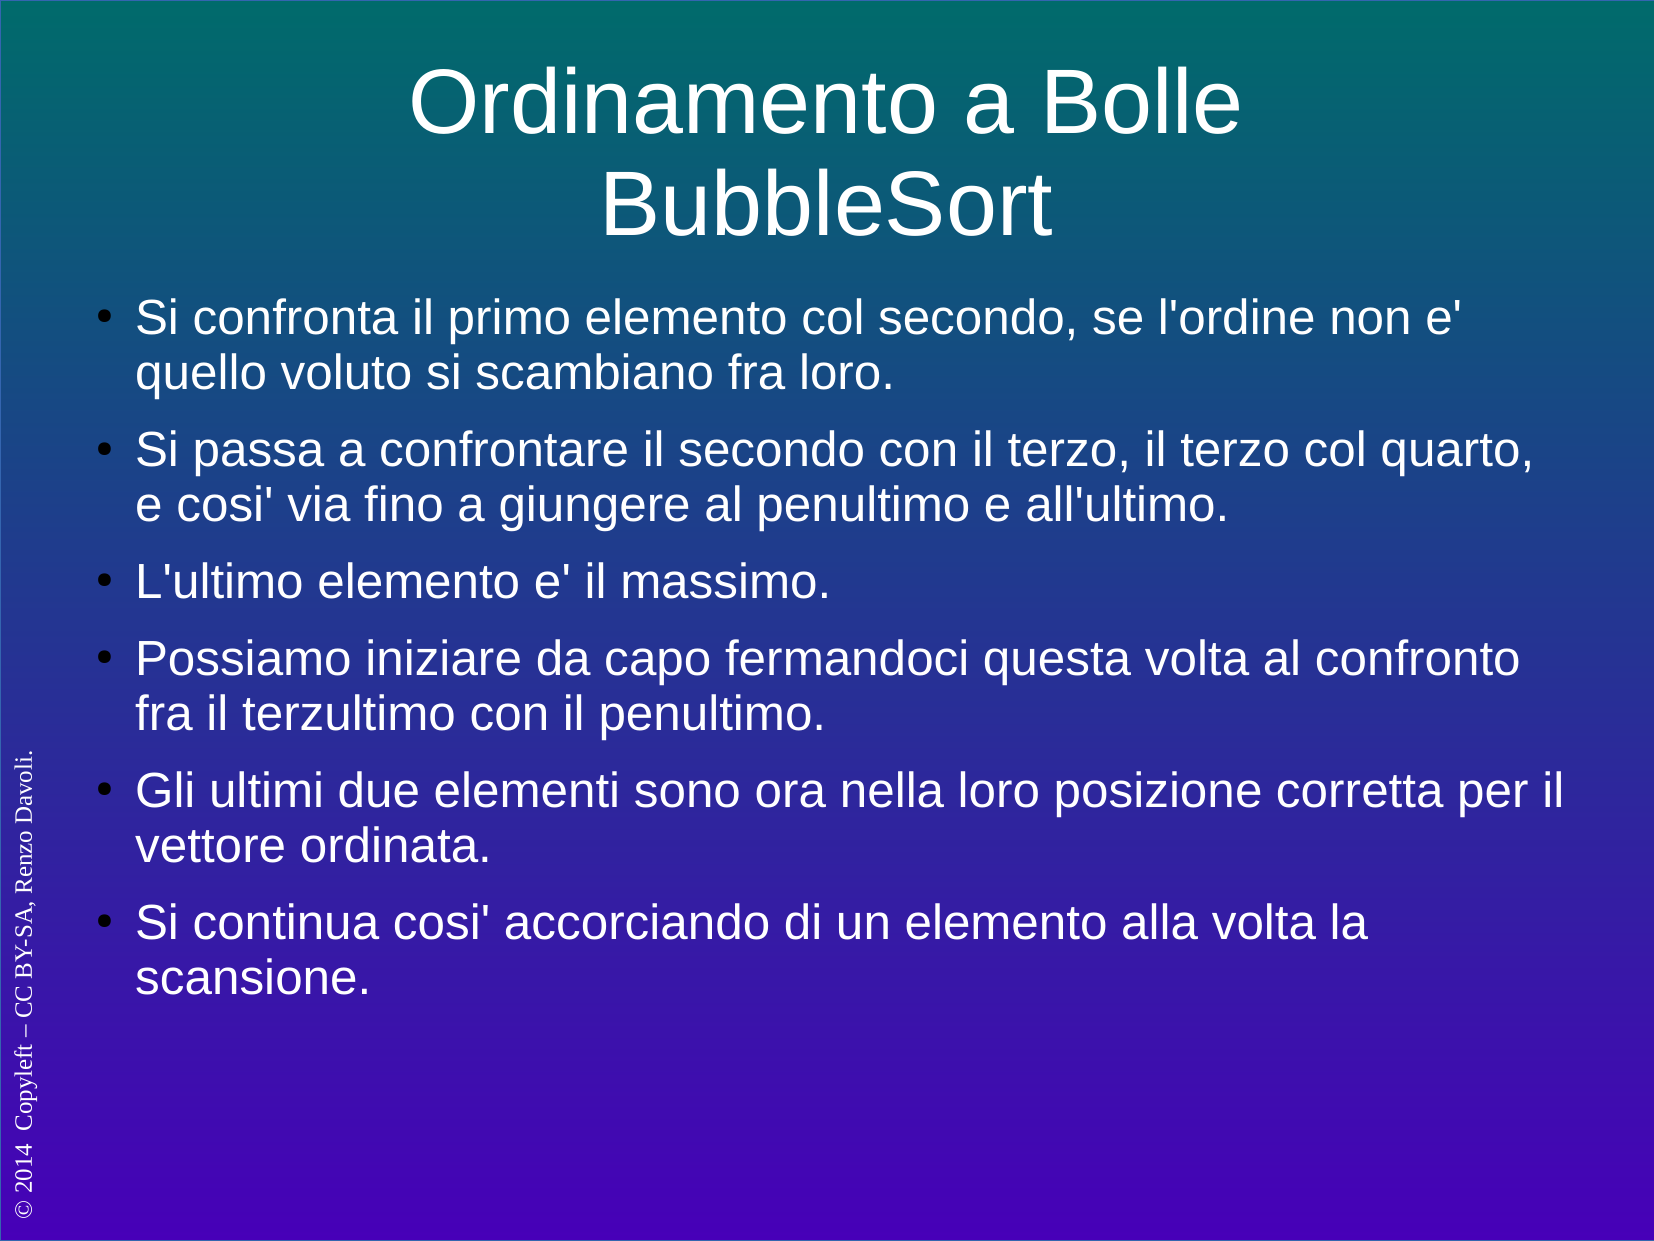

# Ordinamento a Bolle BubbleSort
Si confronta il primo elemento col secondo, se l'ordine non e' quello voluto si scambiano fra loro.
Si passa a confrontare il secondo con il terzo, il terzo col quarto, e cosi' via fino a giungere al penultimo e all'ultimo.
L'ultimo elemento e' il massimo.
Possiamo iniziare da capo fermandoci questa volta al confronto fra il terzultimo con il penultimo.
Gli ultimi due elementi sono ora nella loro posizione corretta per il vettore ordinata.
Si continua cosi' accorciando di un elemento alla volta la scansione.